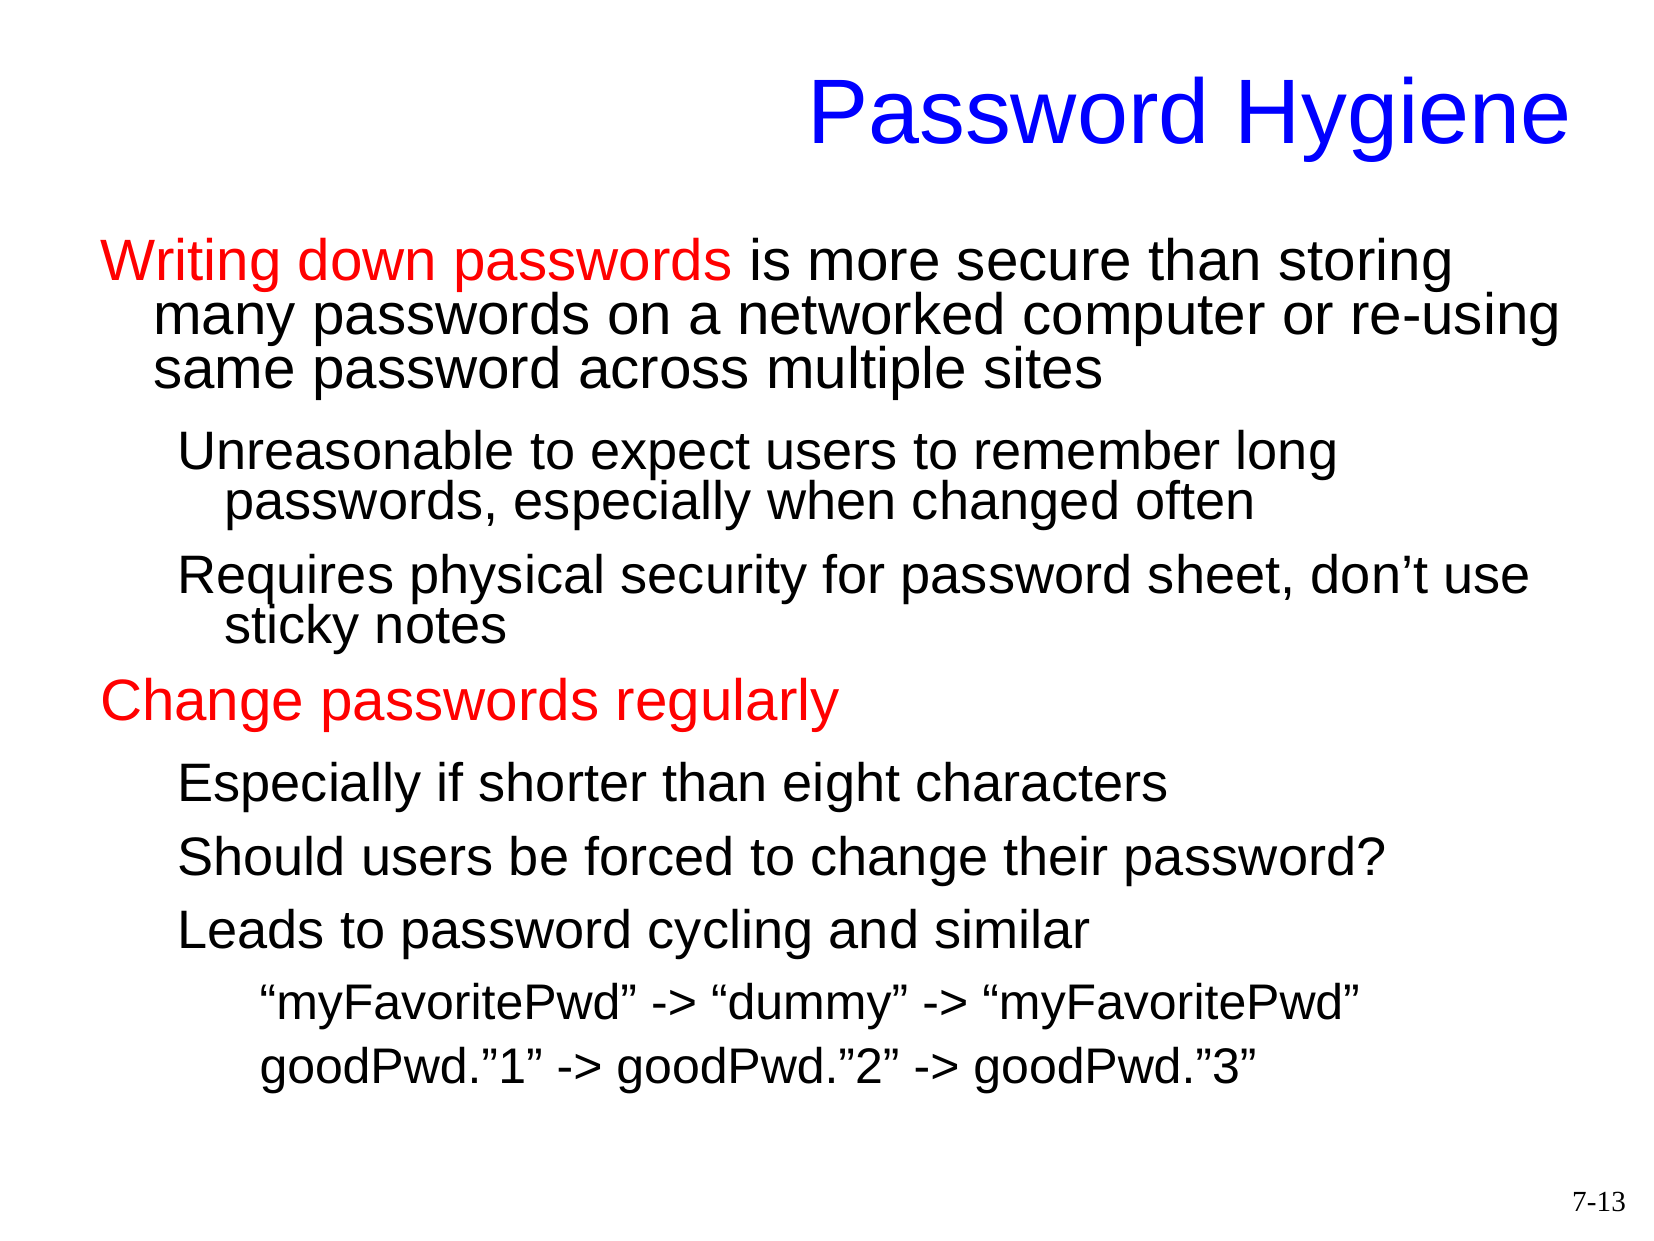

# Password Hygiene
Writing down passwords is more secure than storing many passwords on a networked computer or re-using same password across multiple sites
Unreasonable to expect users to remember long passwords, especially when changed often
Requires physical security for password sheet, don’t use sticky notes
Change passwords regularly
Especially if shorter than eight characters
Should users be forced to change their password?
Leads to password cycling and similar
“myFavoritePwd” -> “dummy” -> “myFavoritePwd”
goodPwd.”1” -> goodPwd.”2” -> goodPwd.”3”